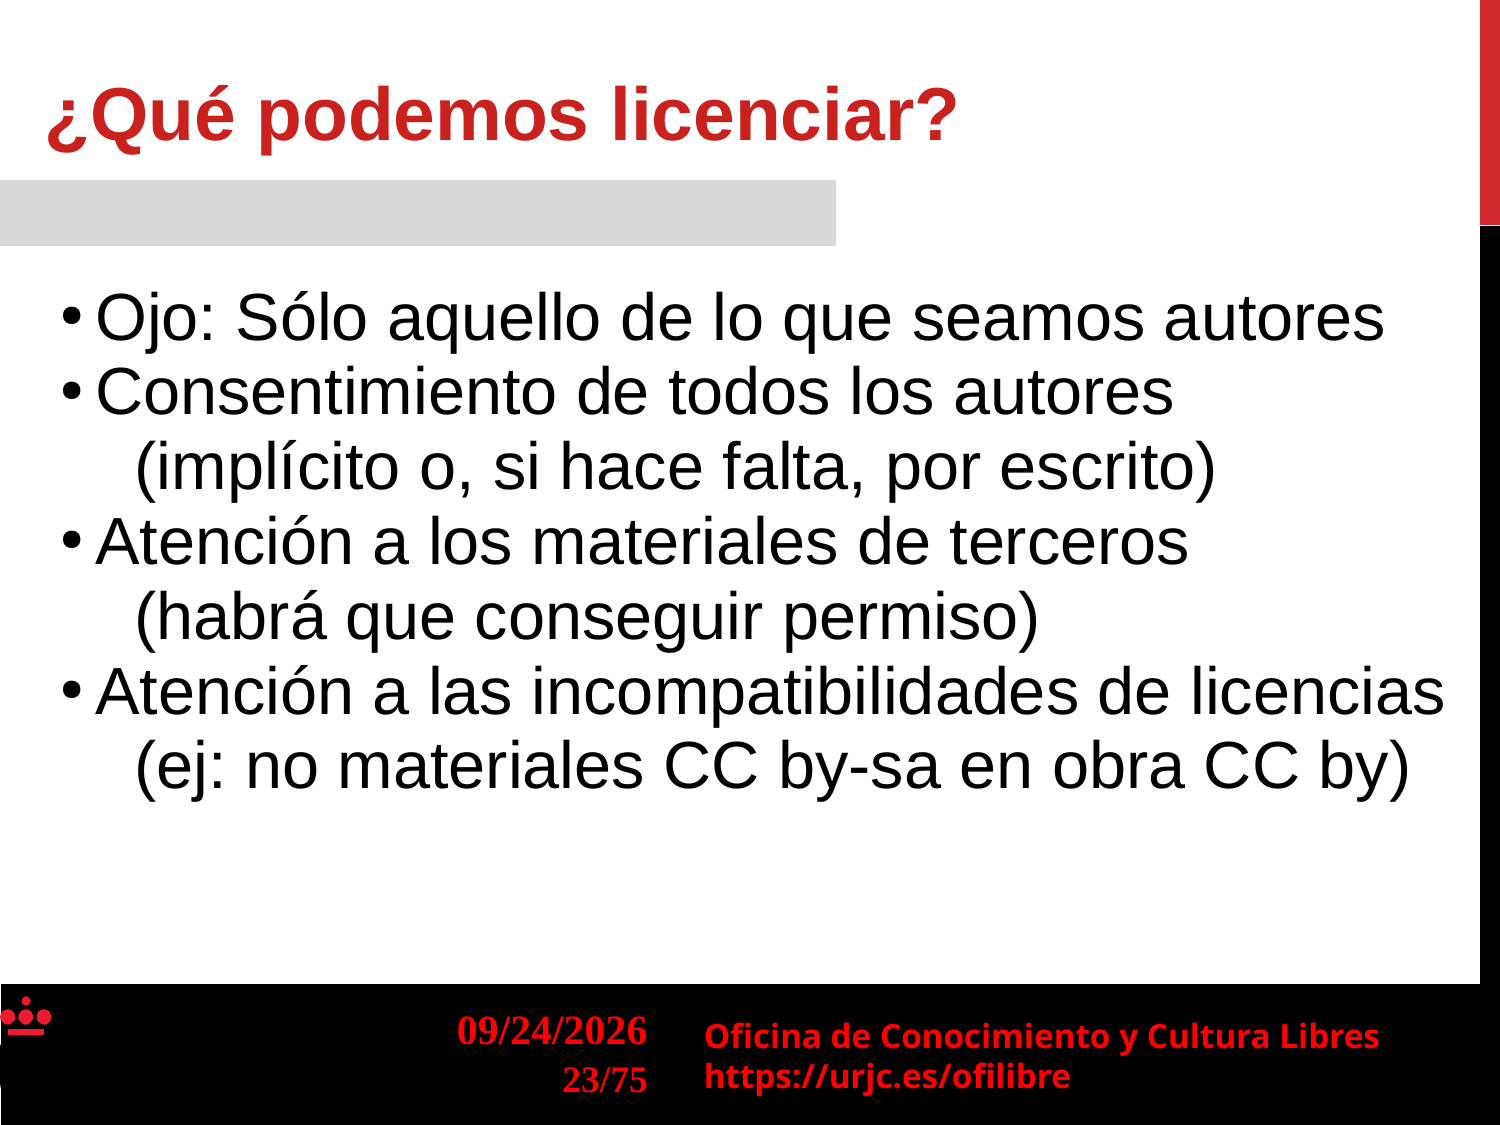

#
¿Qué podemos licenciar?
Ojo: Sólo aquello de lo que seamos autores
Consentimiento de todos los autores
	(implícito o, si hace falta, por escrito)
Atención a los materiales de terceros
	(habrá que conseguir permiso)
Atención a las incompatibilidades de licencias
	(ej: no materiales CC by-sa en obra CC by)